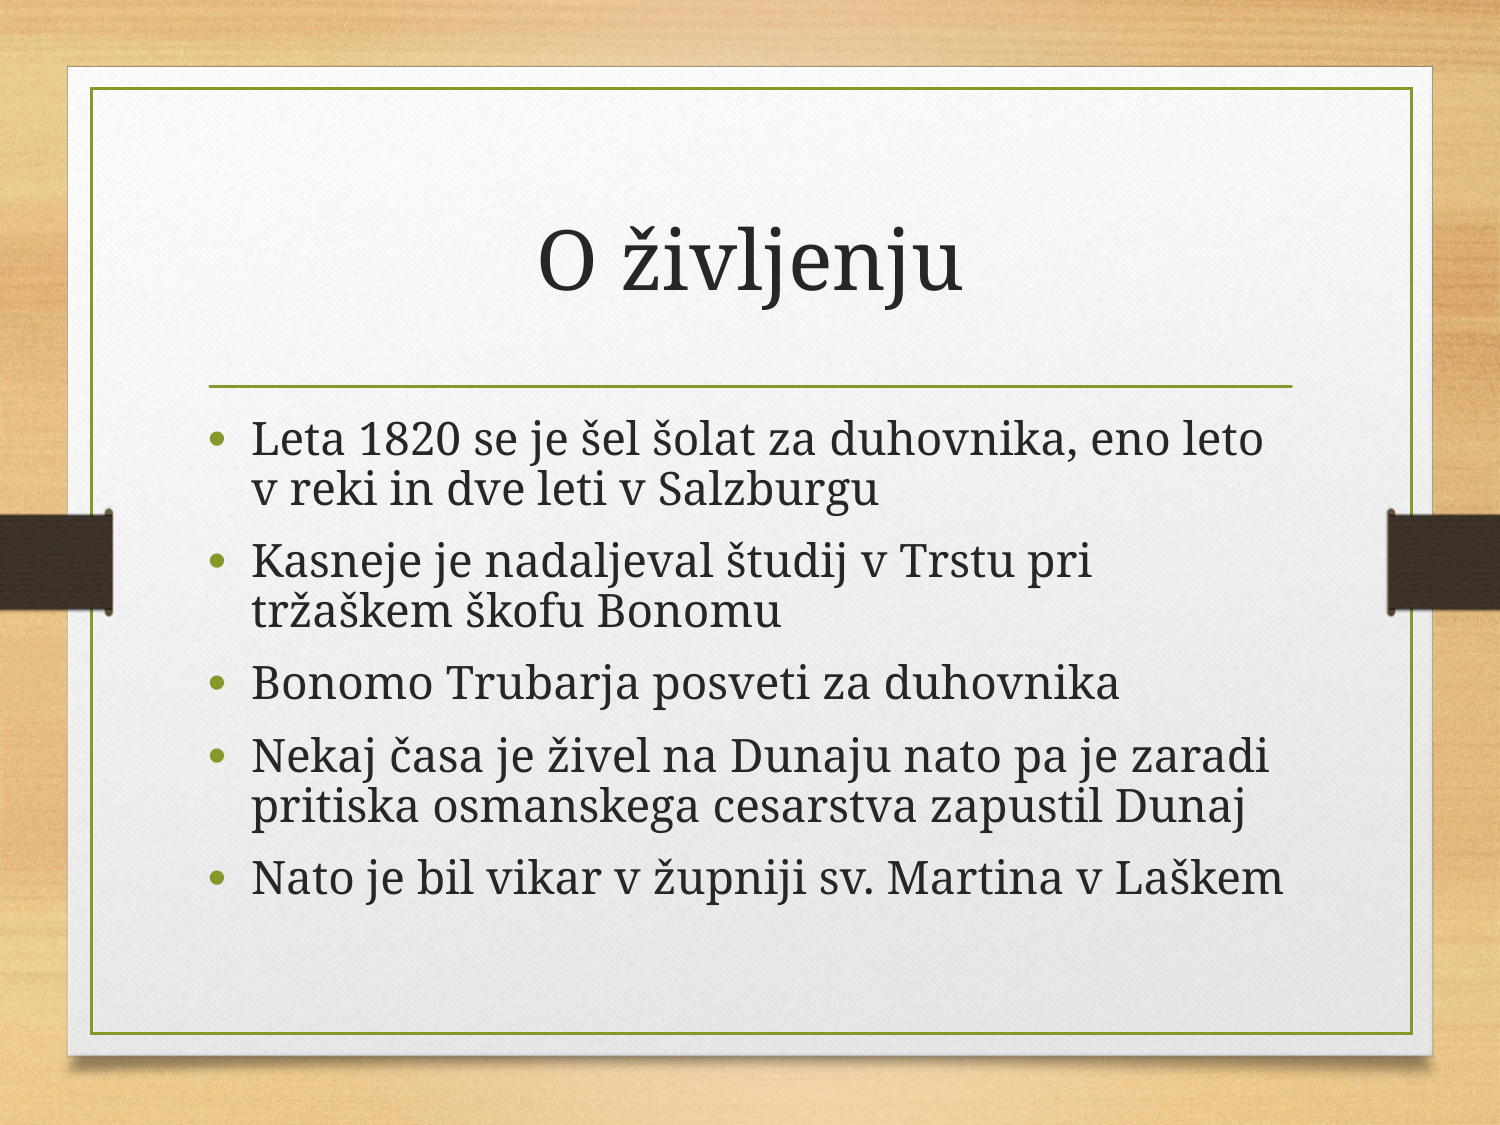

# O življenju
Leta 1820 se je šel šolat za duhovnika, eno leto v reki in dve leti v Salzburgu
Kasneje je nadaljeval študij v Trstu pri tržaškem škofu Bonomu
Bonomo Trubarja posveti za duhovnika
Nekaj časa je živel na Dunaju nato pa je zaradi pritiska osmanskega cesarstva zapustil Dunaj
Nato je bil vikar v župniji sv. Martina v Laškem